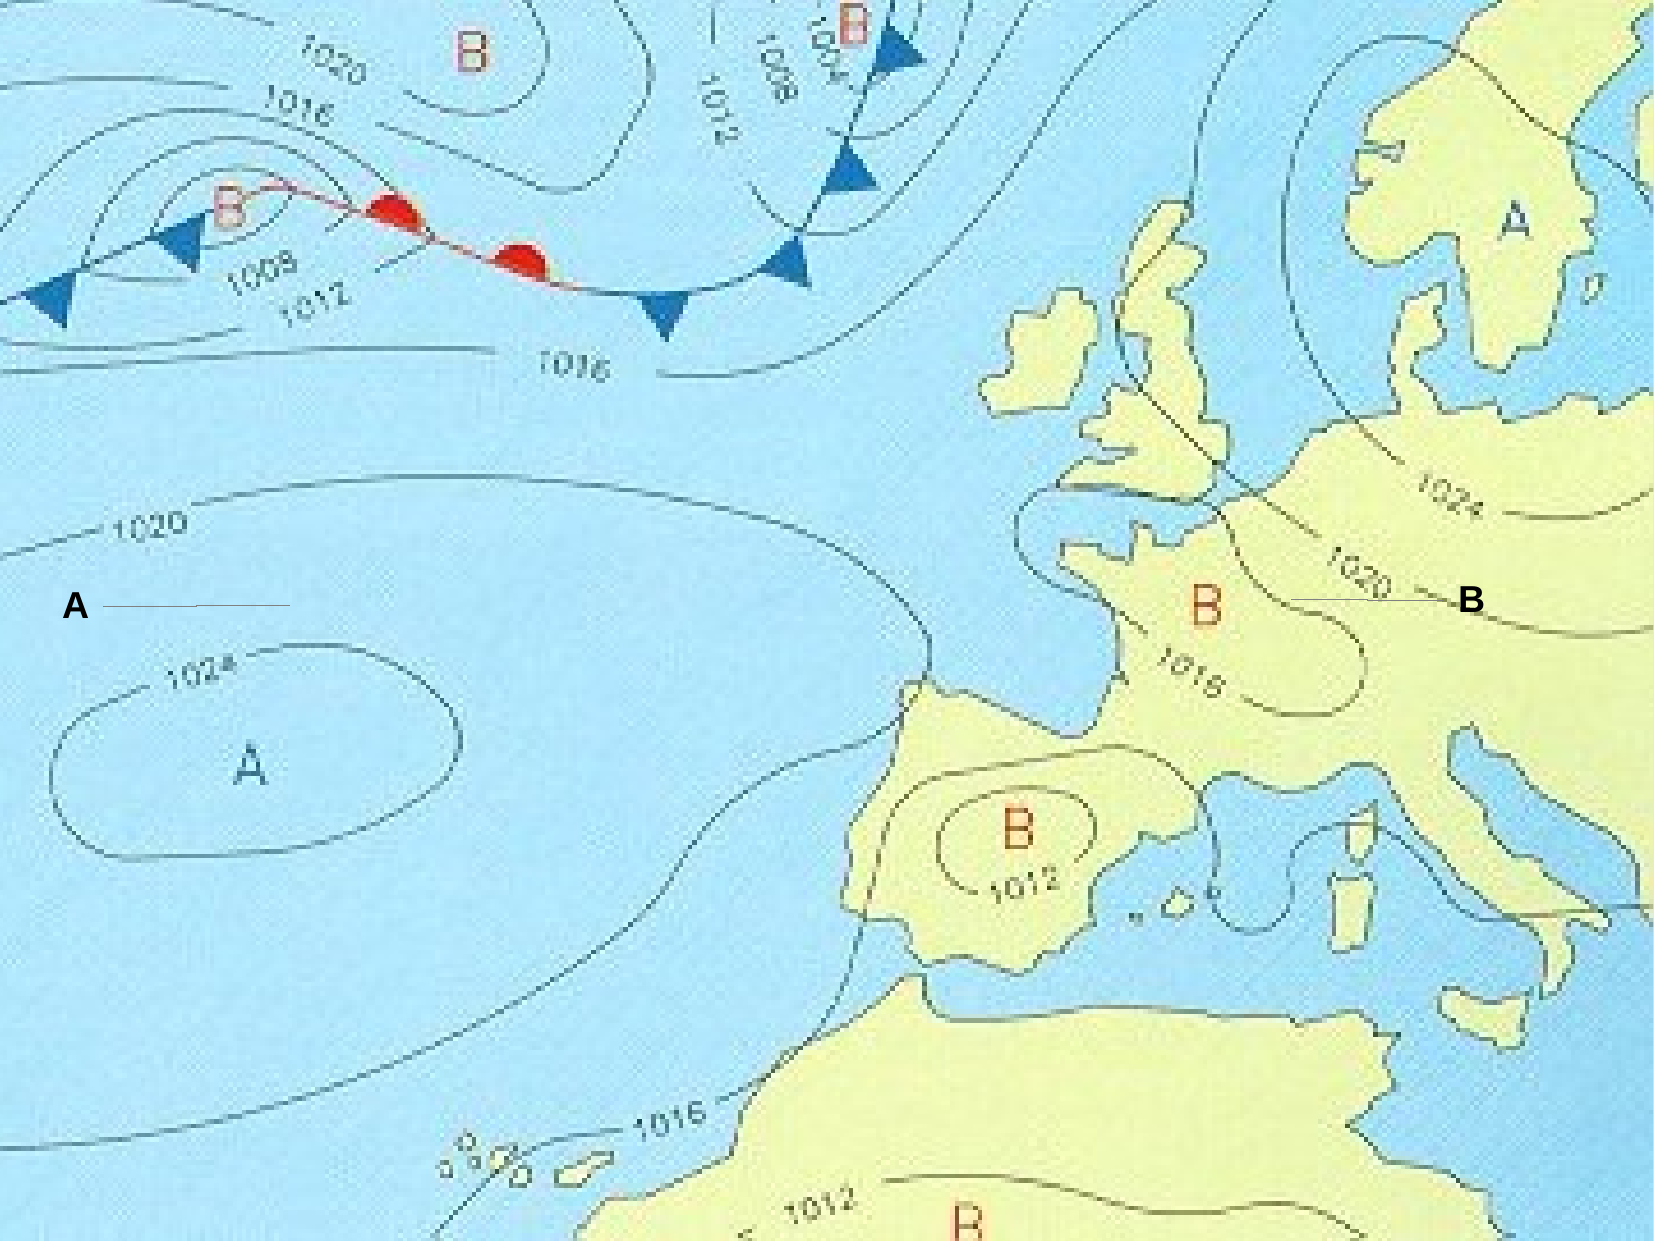

Presión atmosférica
Altas presiones
Bajas presiones
Viento
Borrasca
B
A
Anticiclón
Tiempo estable
Tiempo inestable
Presión atmosférica: Peso del aire.
Isobaras: líneas imaginarias que unen puntos con la misma presión.